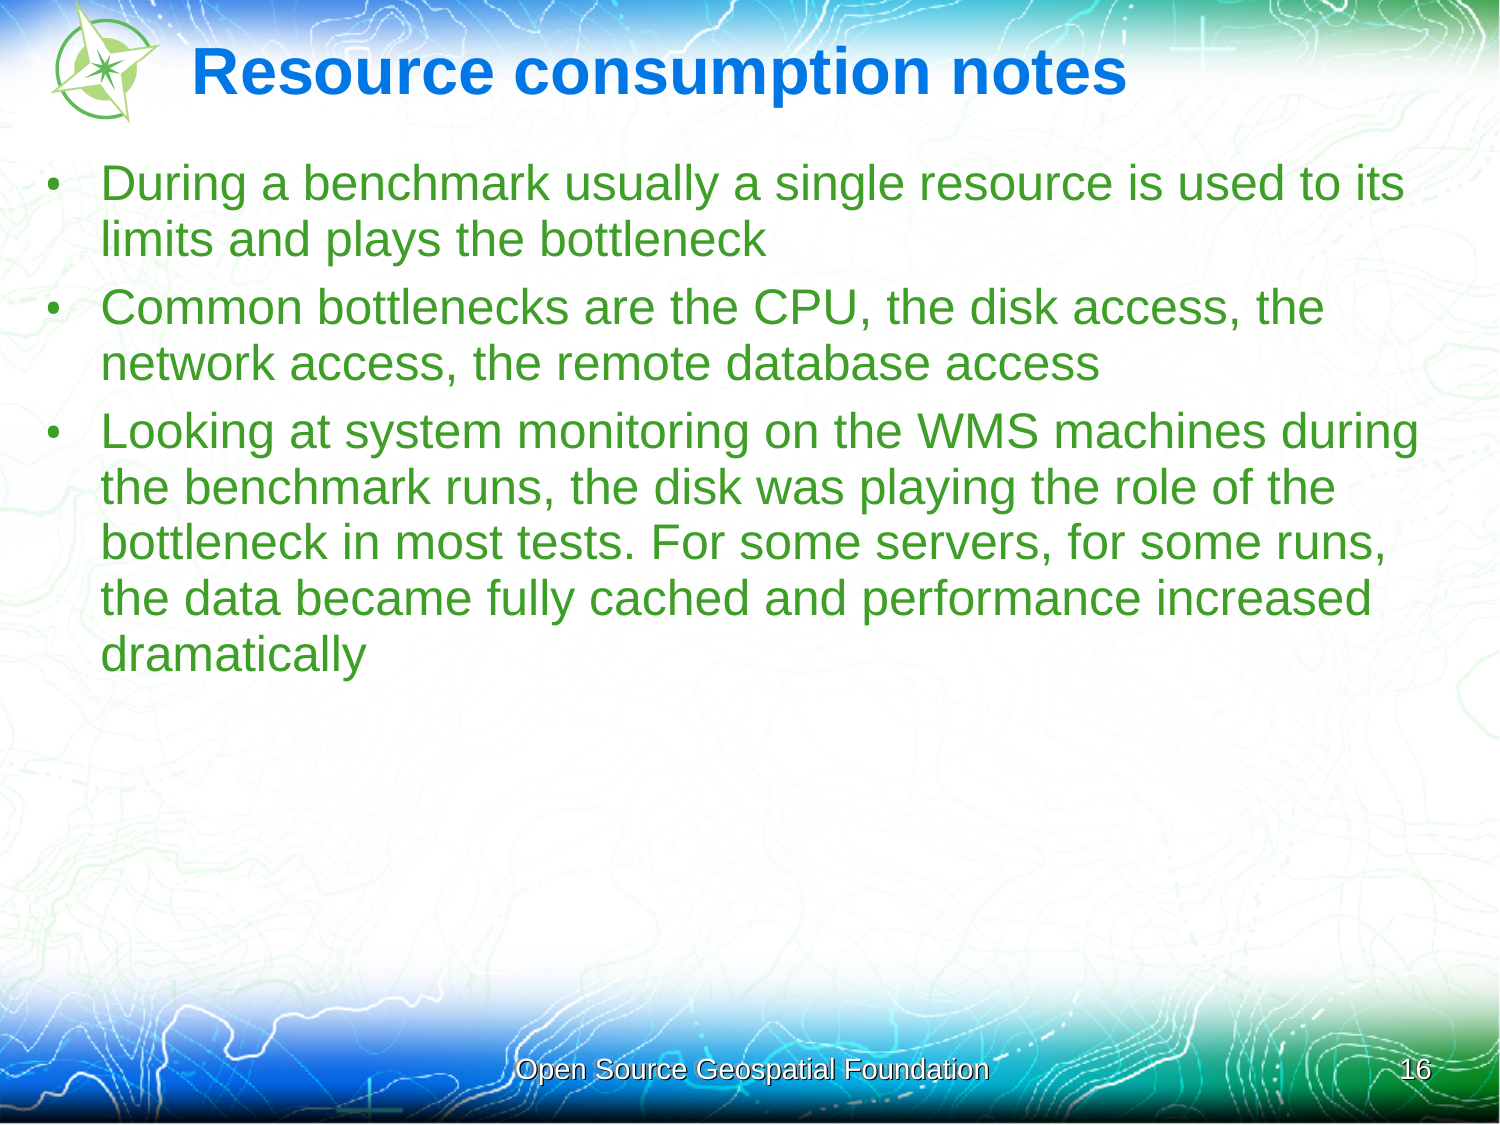

# Resource consumption notes
During a benchmark usually a single resource is used to its limits and plays the bottleneck
Common bottlenecks are the CPU, the disk access, the network access, the remote database access
Looking at system monitoring on the WMS machines during the benchmark runs, the disk was playing the role of the bottleneck in most tests. For some servers, for some runs, the data became fully cached and performance increased dramatically
Open Source Geospatial Foundation
16